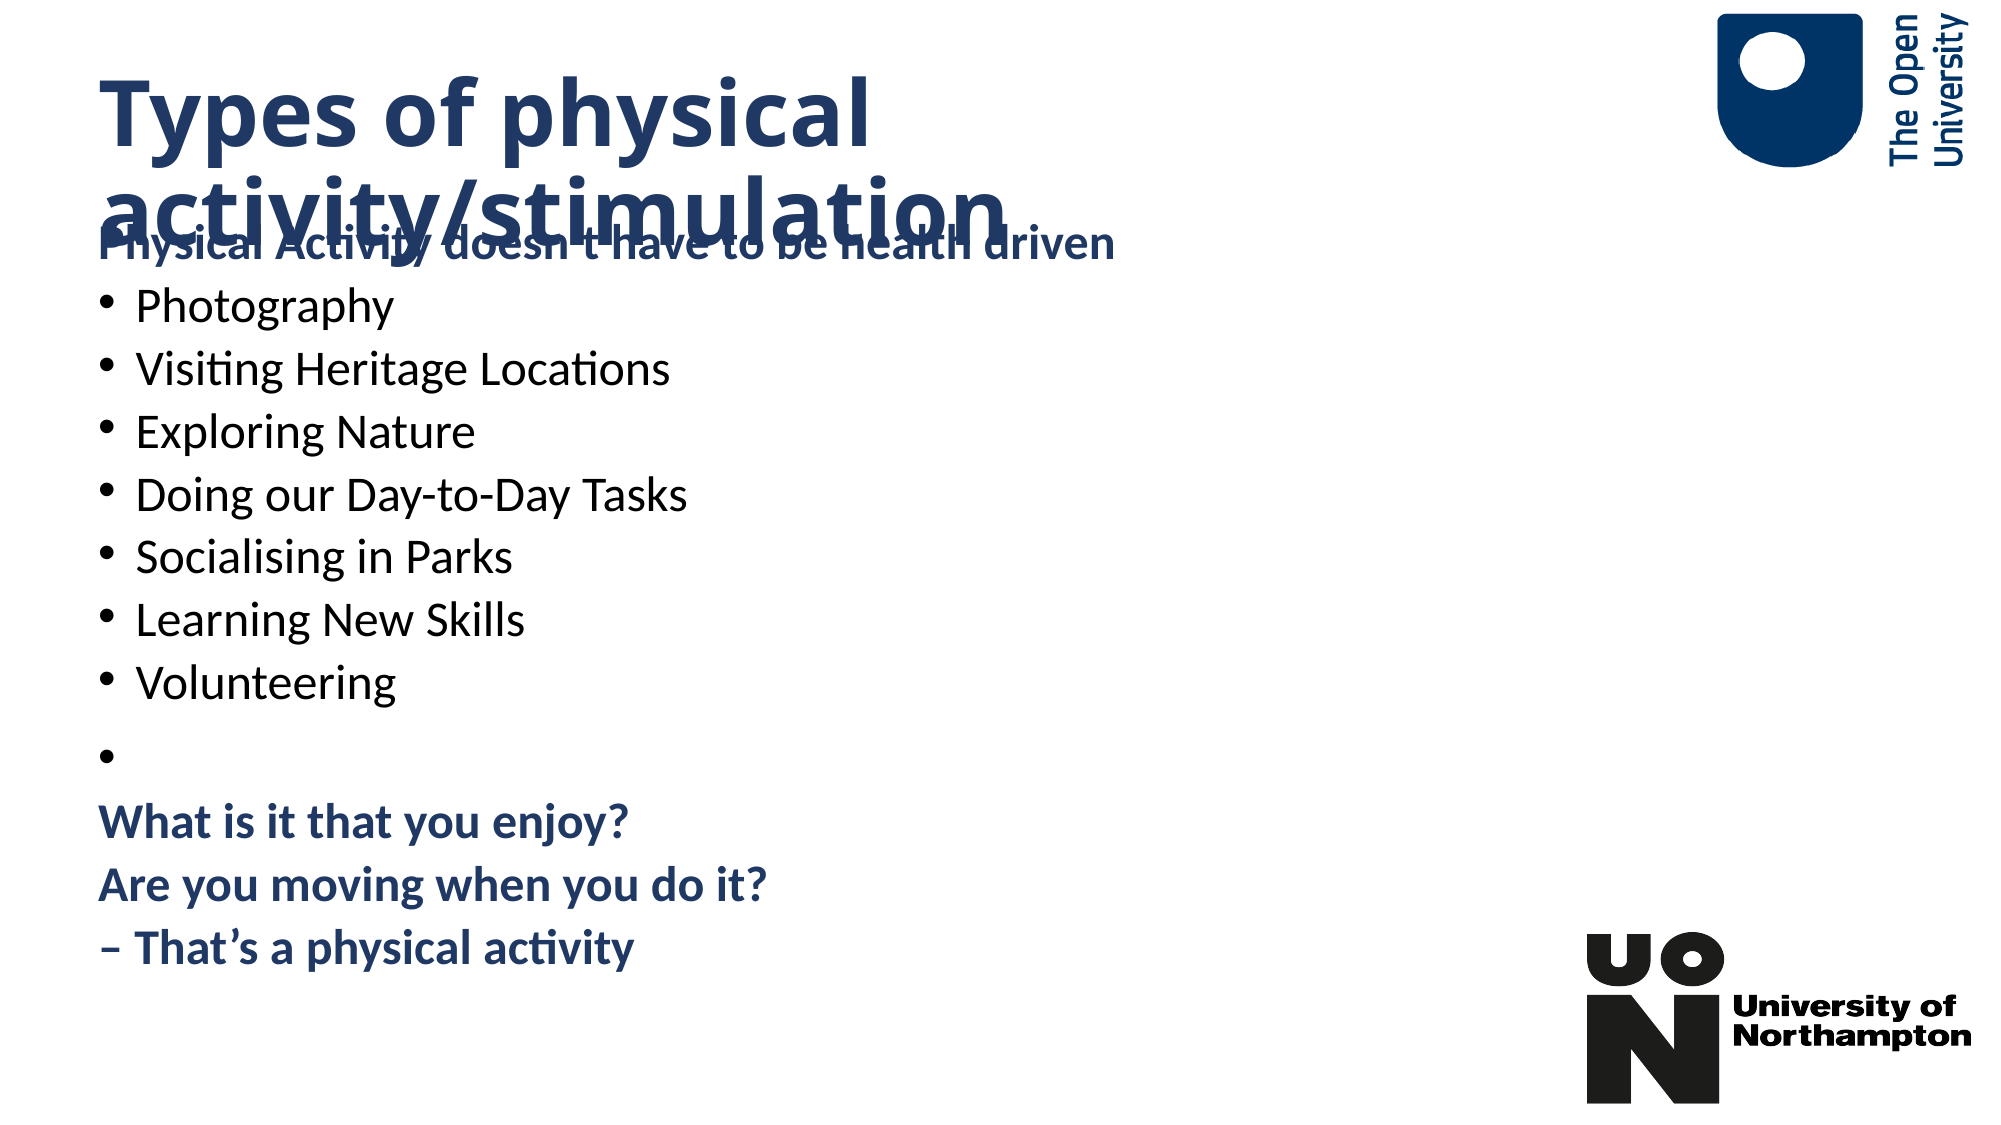

# Types of physical activity/stimulation
Physical Activity doesn’t have to be health driven
Photography
Visiting Heritage Locations
Exploring Nature
Doing our Day-to-Day Tasks
Socialising in Parks
Learning New Skills
Volunteering
What is it that you enjoy?
Are you moving when you do it?
– That’s a physical activity